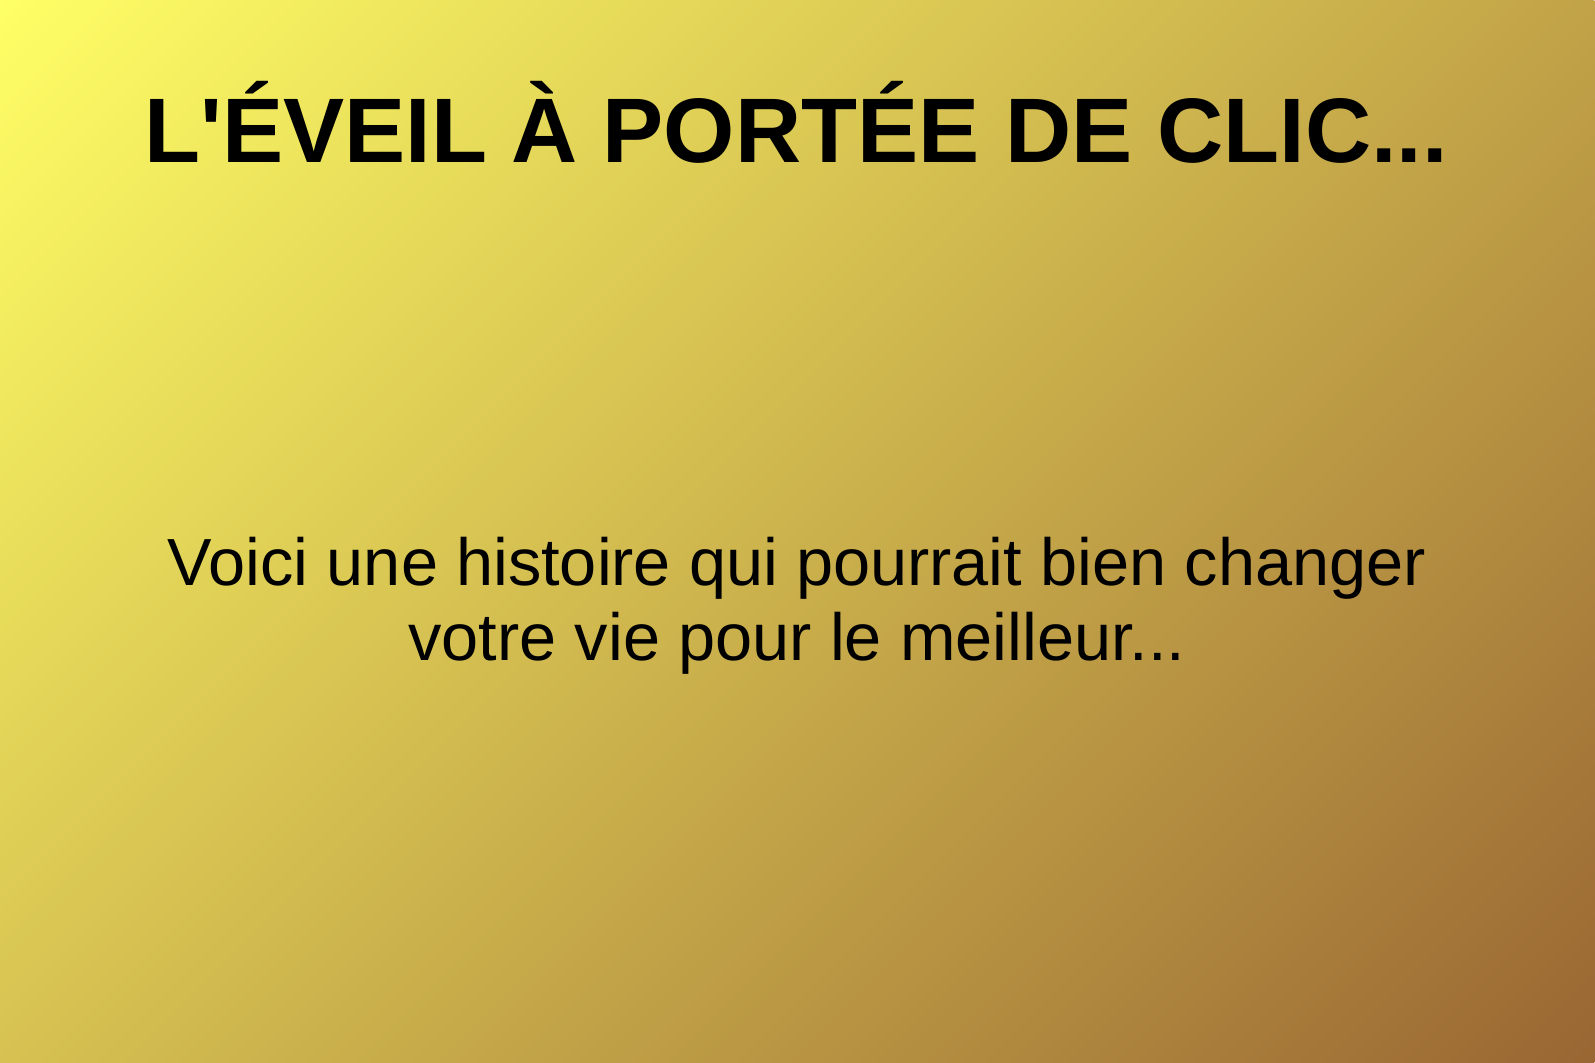

L'ÉVEIL À PORTÉE DE CLIC...
Voici une histoire qui pourrait bien changer votre vie pour le meilleur...